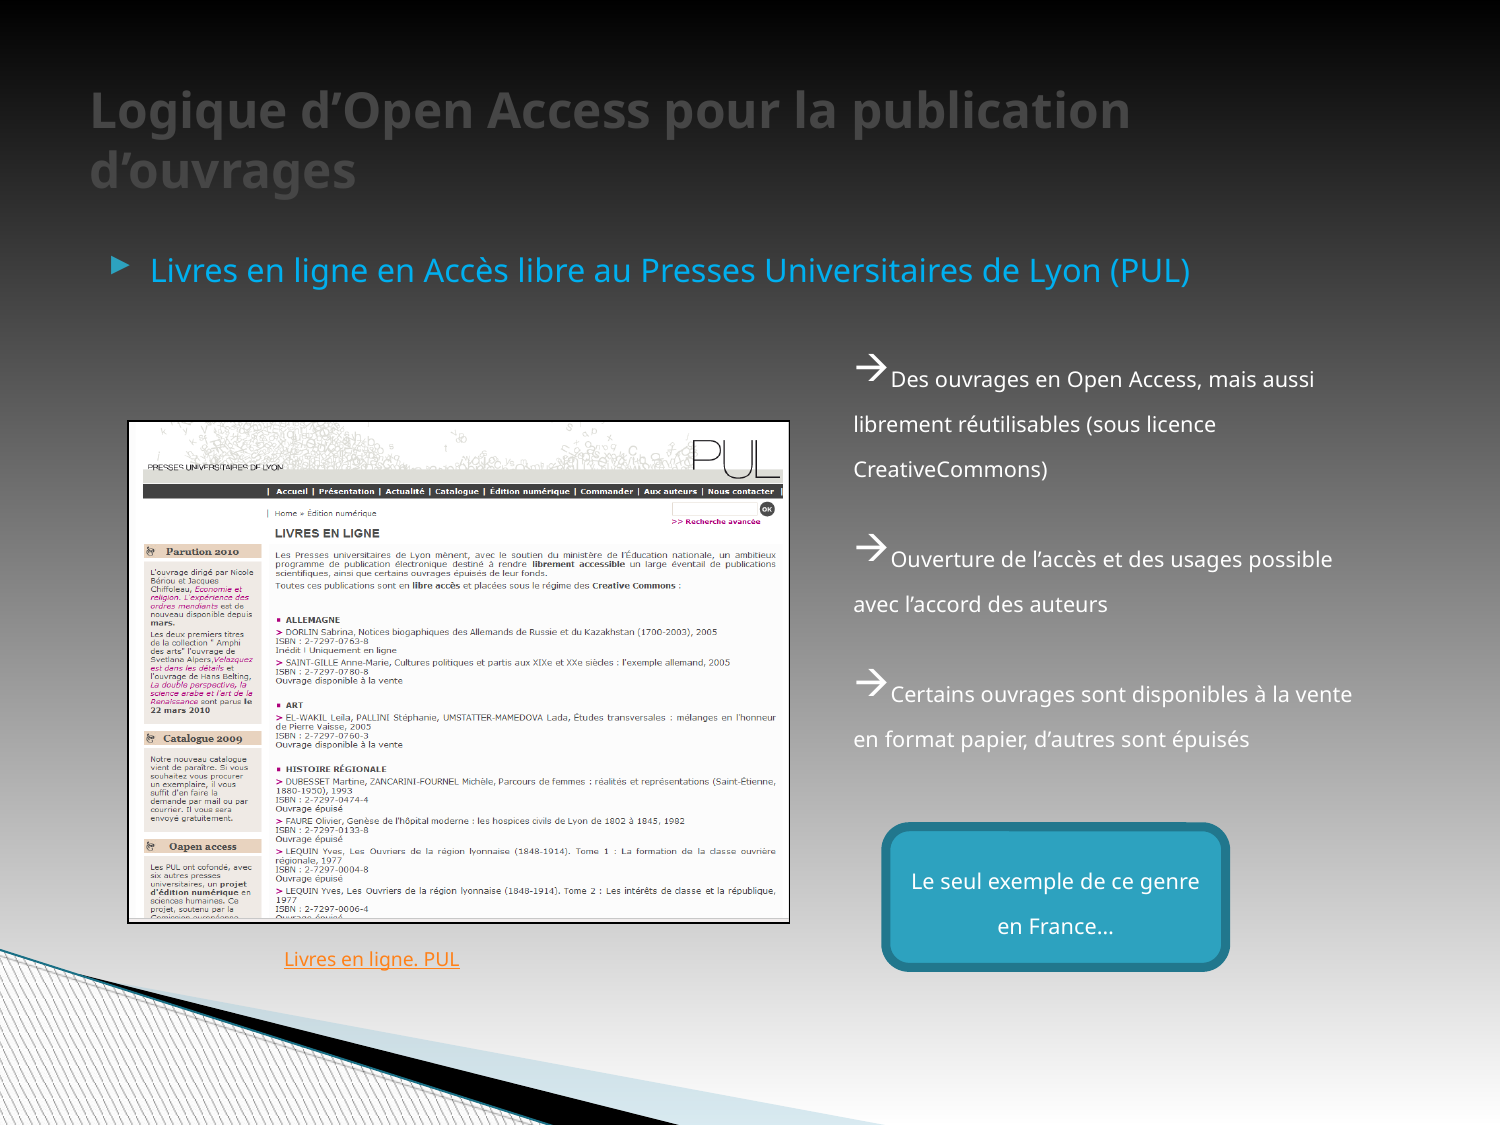

Logique d’Open Access pour la publication d’ouvrages
# Livres en ligne en Accès libre au Presses Universitaires de Lyon (PUL)
Des ouvrages en Open Access, mais aussi librement réutilisables (sous licence CreativeCommons)
Ouverture de l’accès et des usages possible avec l’accord des auteurs
Certains ouvrages sont disponibles à la vente en format papier, d’autres sont épuisés
Le seul exemple de ce genre en France…
Livres en ligne. PUL